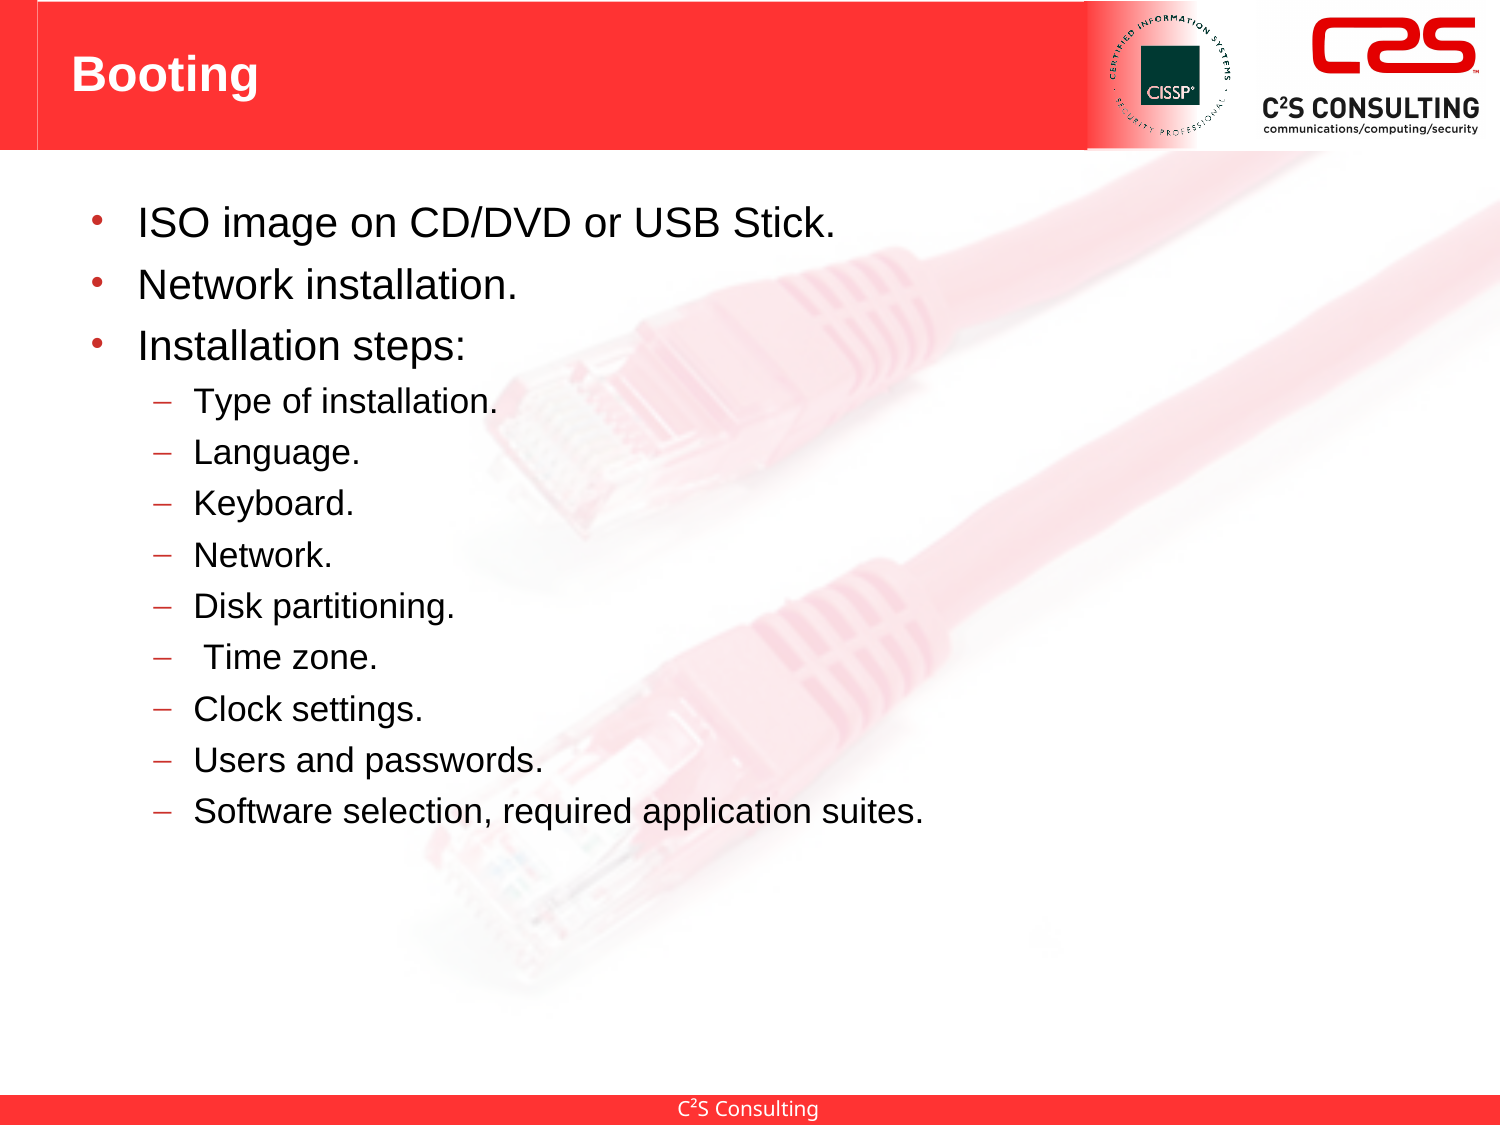

# Booting
ISO image on CD/DVD or USB Stick.
Network installation.
Installation steps:
Type of installation.
Language.
Keyboard.
Network.
Disk partitioning.
 Time zone.
Clock settings.
Users and passwords.
Software selection, required application suites.